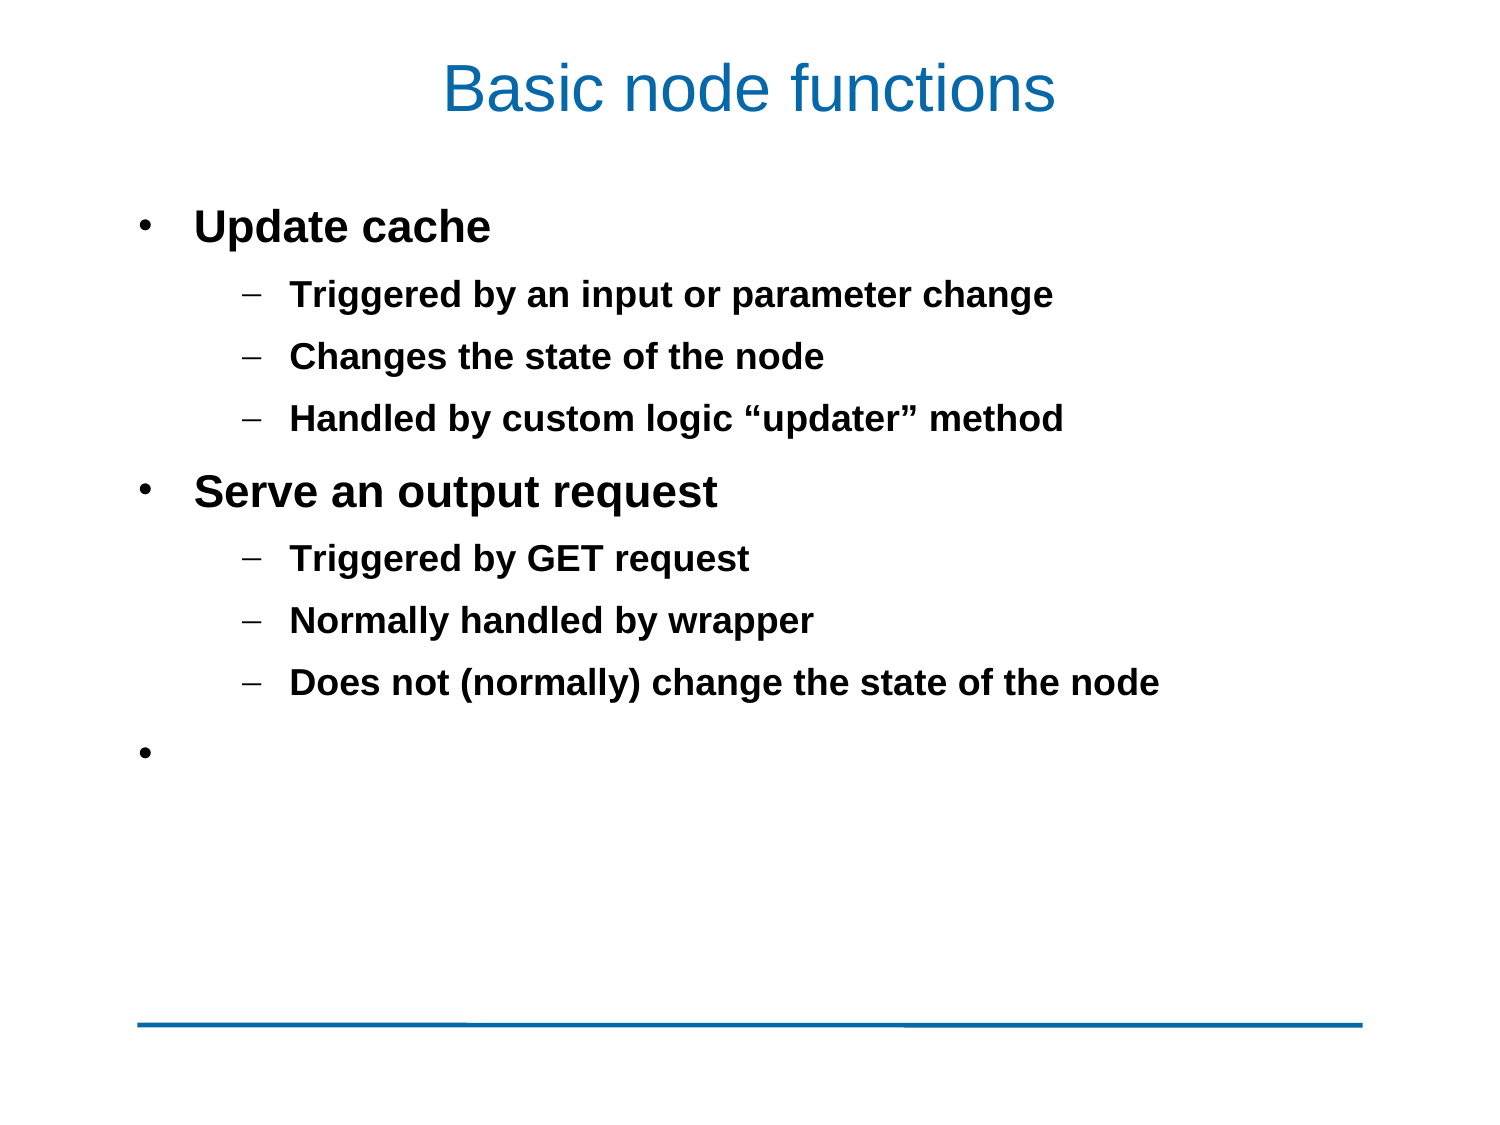

# Basic node functions
Update cache
Triggered by an input or parameter change
Changes the state of the node
Handled by custom logic “updater” method
Serve an output request
Triggered by GET request
Normally handled by wrapper
Does not (normally) change the state of the node